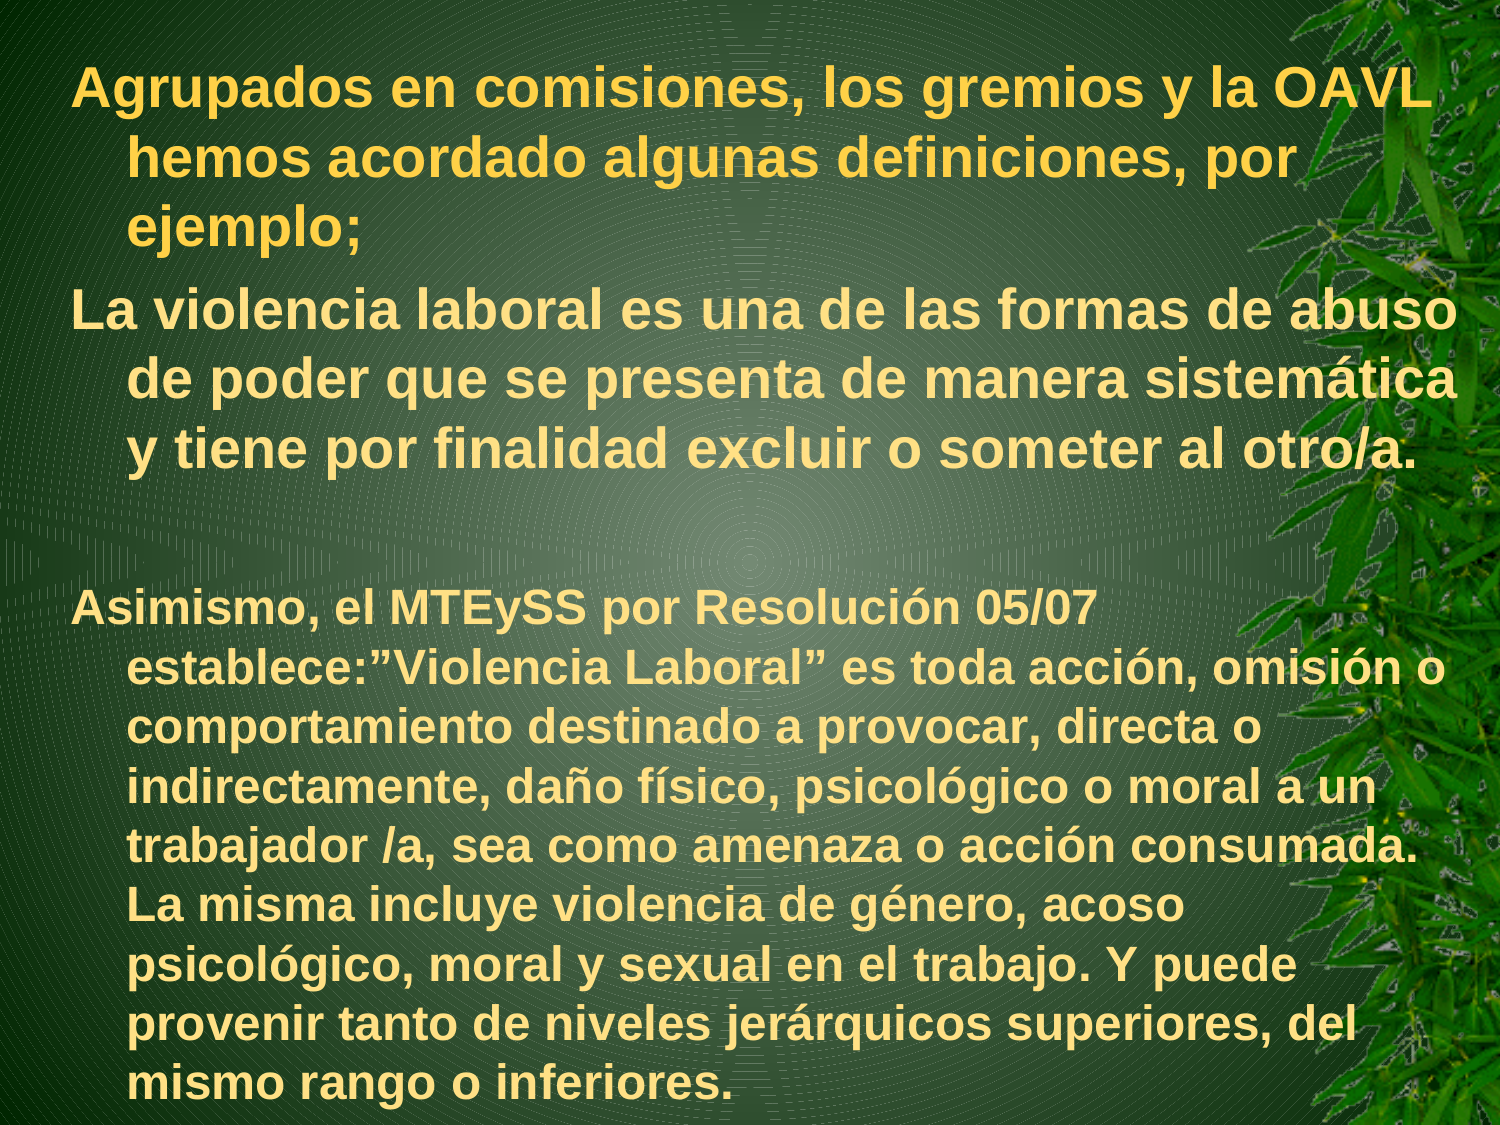

# Agrupados en comisiones, los gremios y la OAVL hemos acordado algunas definiciones, por ejemplo;
La violencia laboral es una de las formas de abuso de poder que se presenta de manera sistemática y tiene por finalidad excluir o someter al otro/a.
Asimismo, el MTEySS por Resolución 05/07 establece:”Violencia Laboral” es toda acción, omisión o comportamiento destinado a provocar, directa o indirectamente, daño físico, psicológico o moral a un trabajador /a, sea como amenaza o acción consumada. La misma incluye violencia de género, acoso psicológico, moral y sexual en el trabajo. Y puede provenir tanto de niveles jerárquicos superiores, del mismo rango o inferiores.